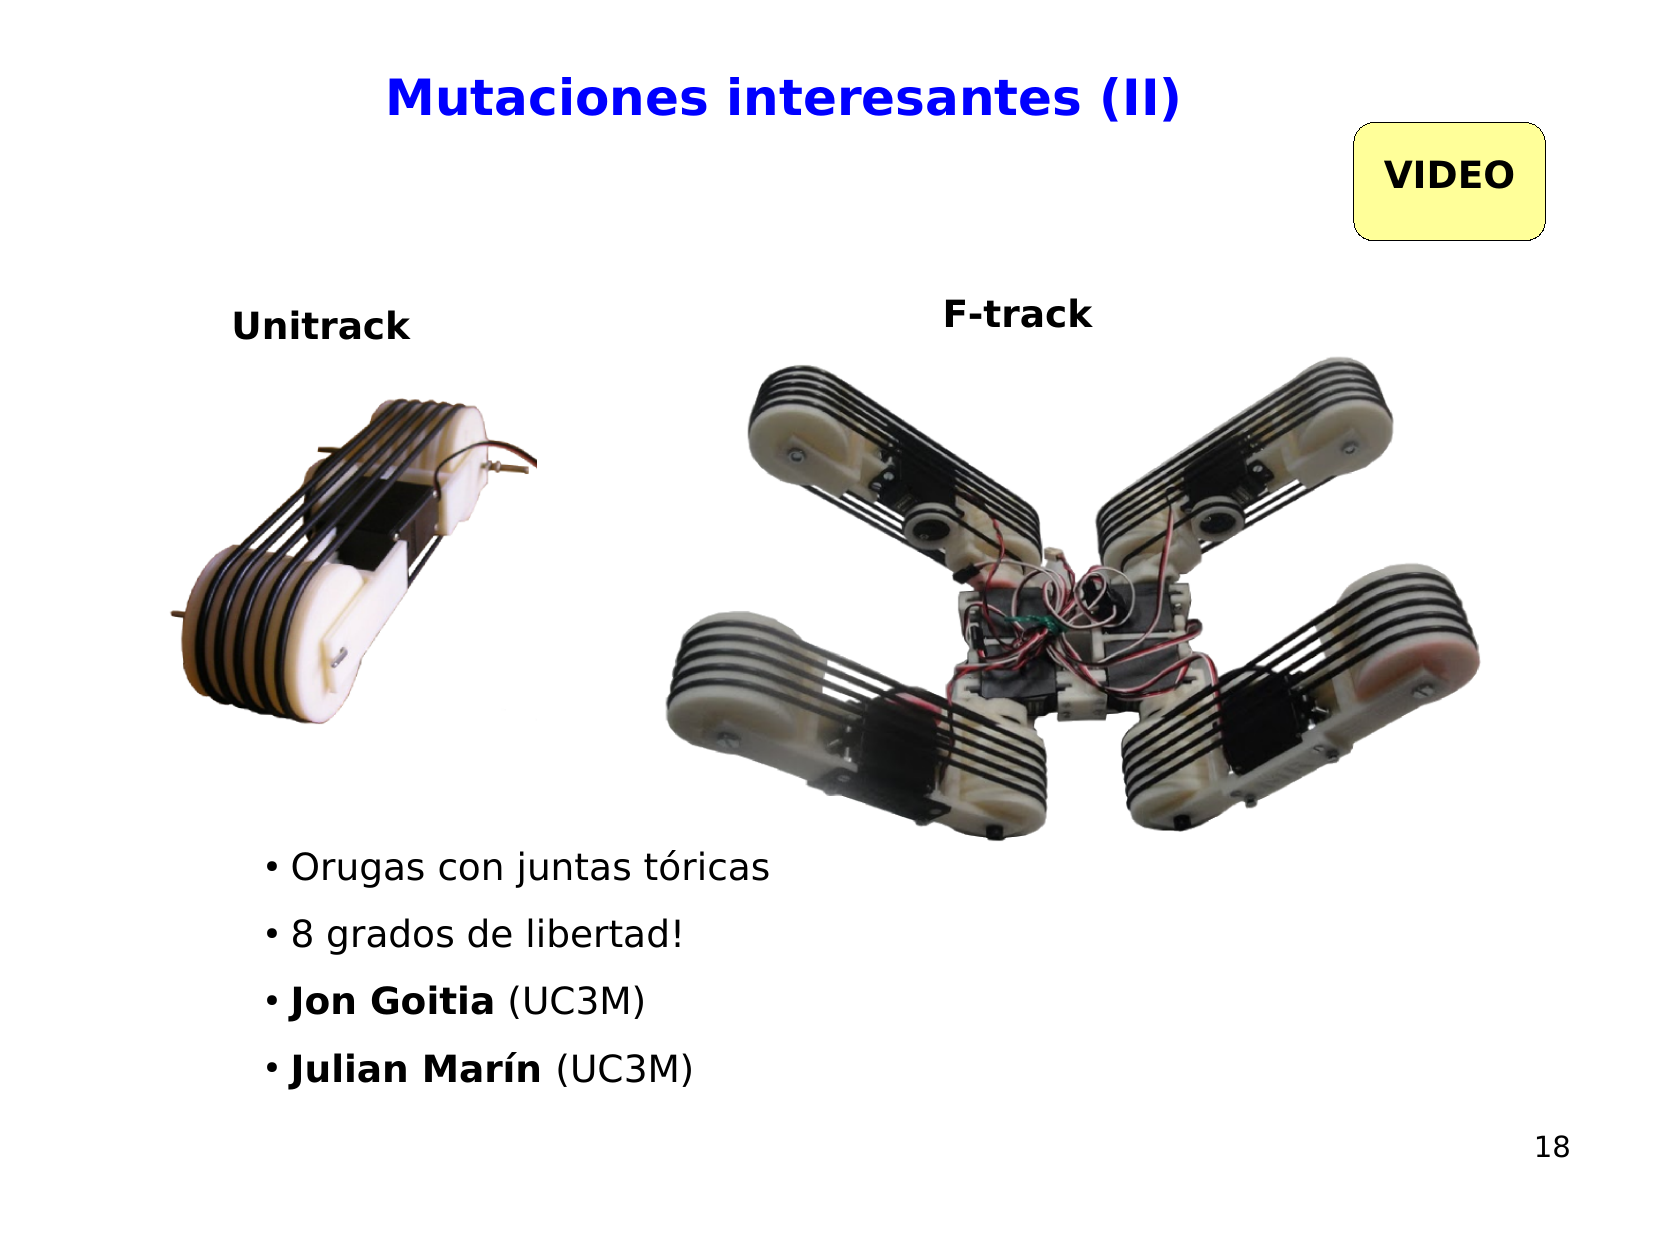

Mutaciones interesantes (II)
VIDEO
F-track
Unitrack
 Orugas con juntas tóricas
 8 grados de libertad!
 Jon Goitia (UC3M)
 Julian Marín (UC3M)
18